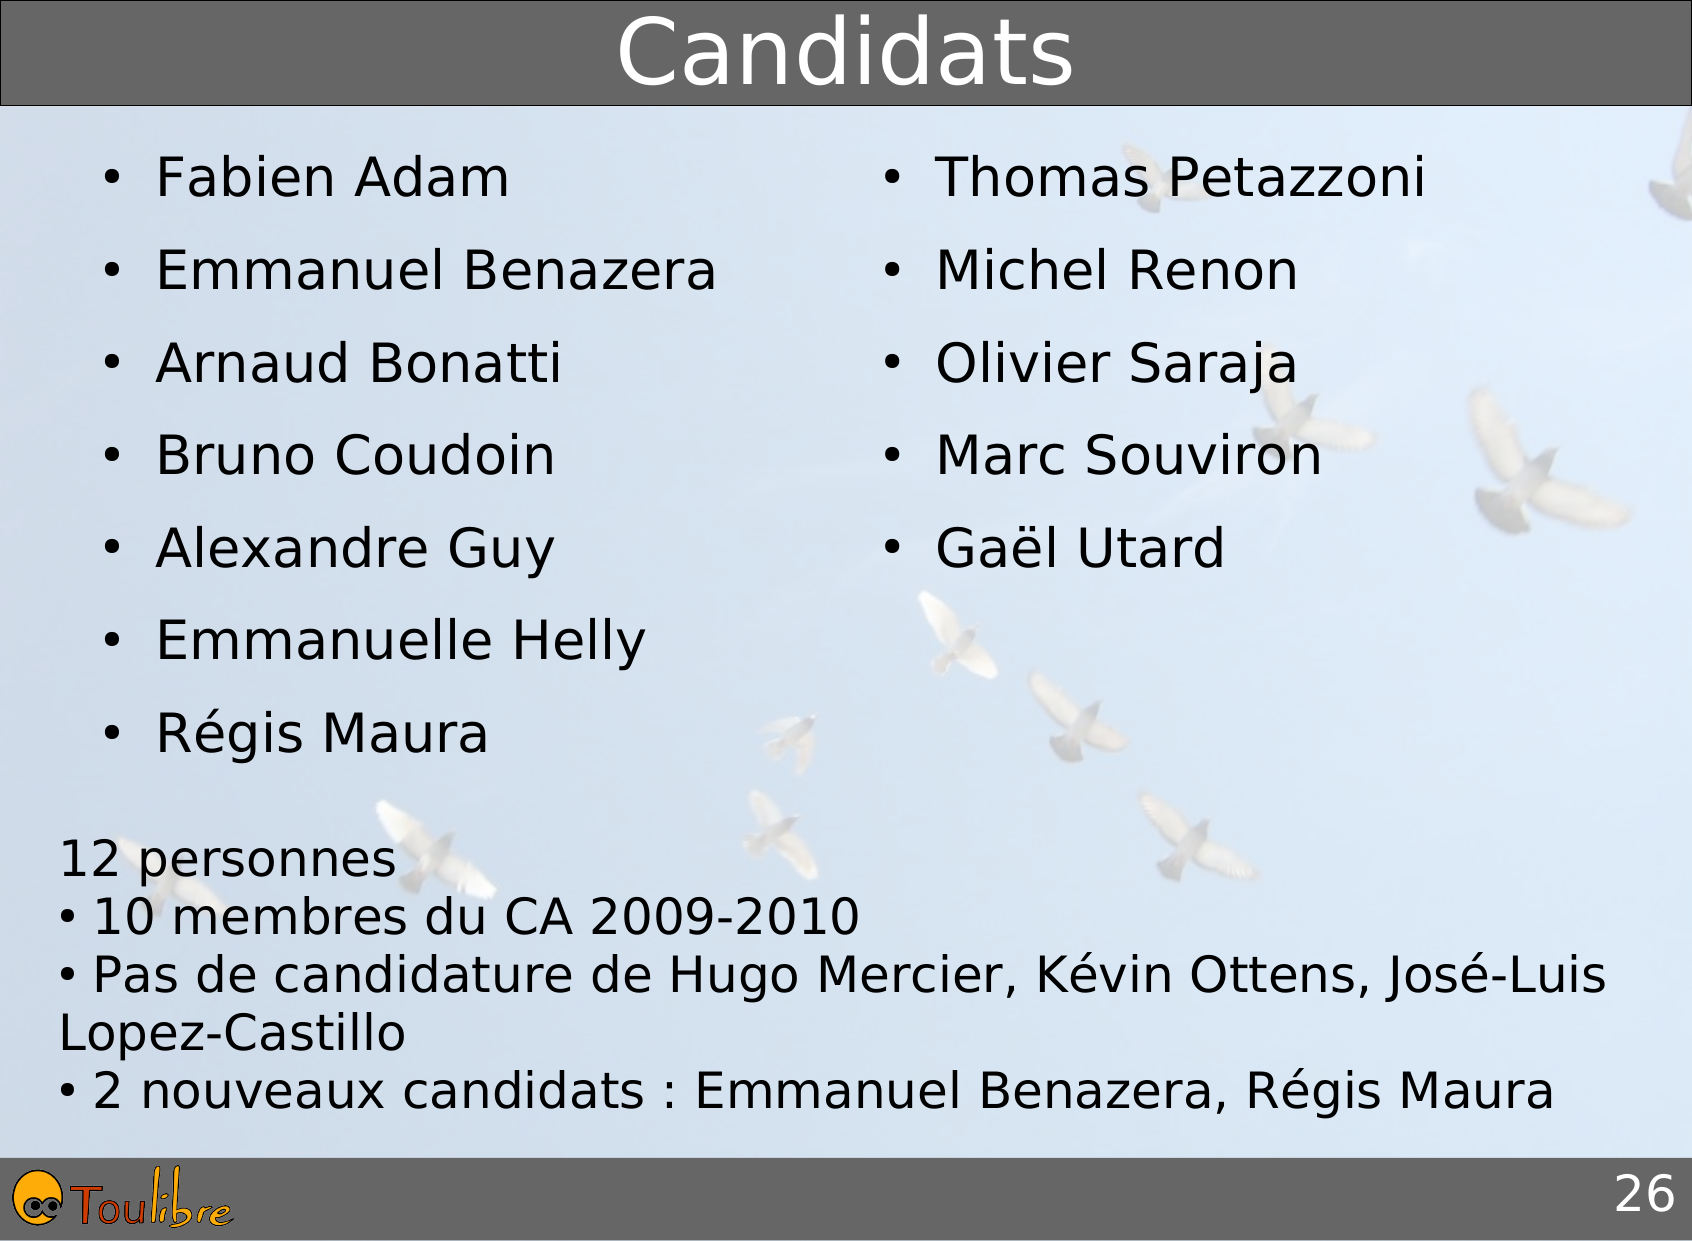

# Candidats
Fabien Adam
Emmanuel Benazera
Arnaud Bonatti
Bruno Coudoin
Alexandre Guy
Emmanuelle Helly
Régis Maura
Thomas Petazzoni
Michel Renon
Olivier Saraja
Marc Souviron
Gaël Utard
12 personnes
 10 membres du CA 2009-2010
 Pas de candidature de Hugo Mercier, Kévin Ottens, José-Luis Lopez-Castillo
 2 nouveaux candidats : Emmanuel Benazera, Régis Maura